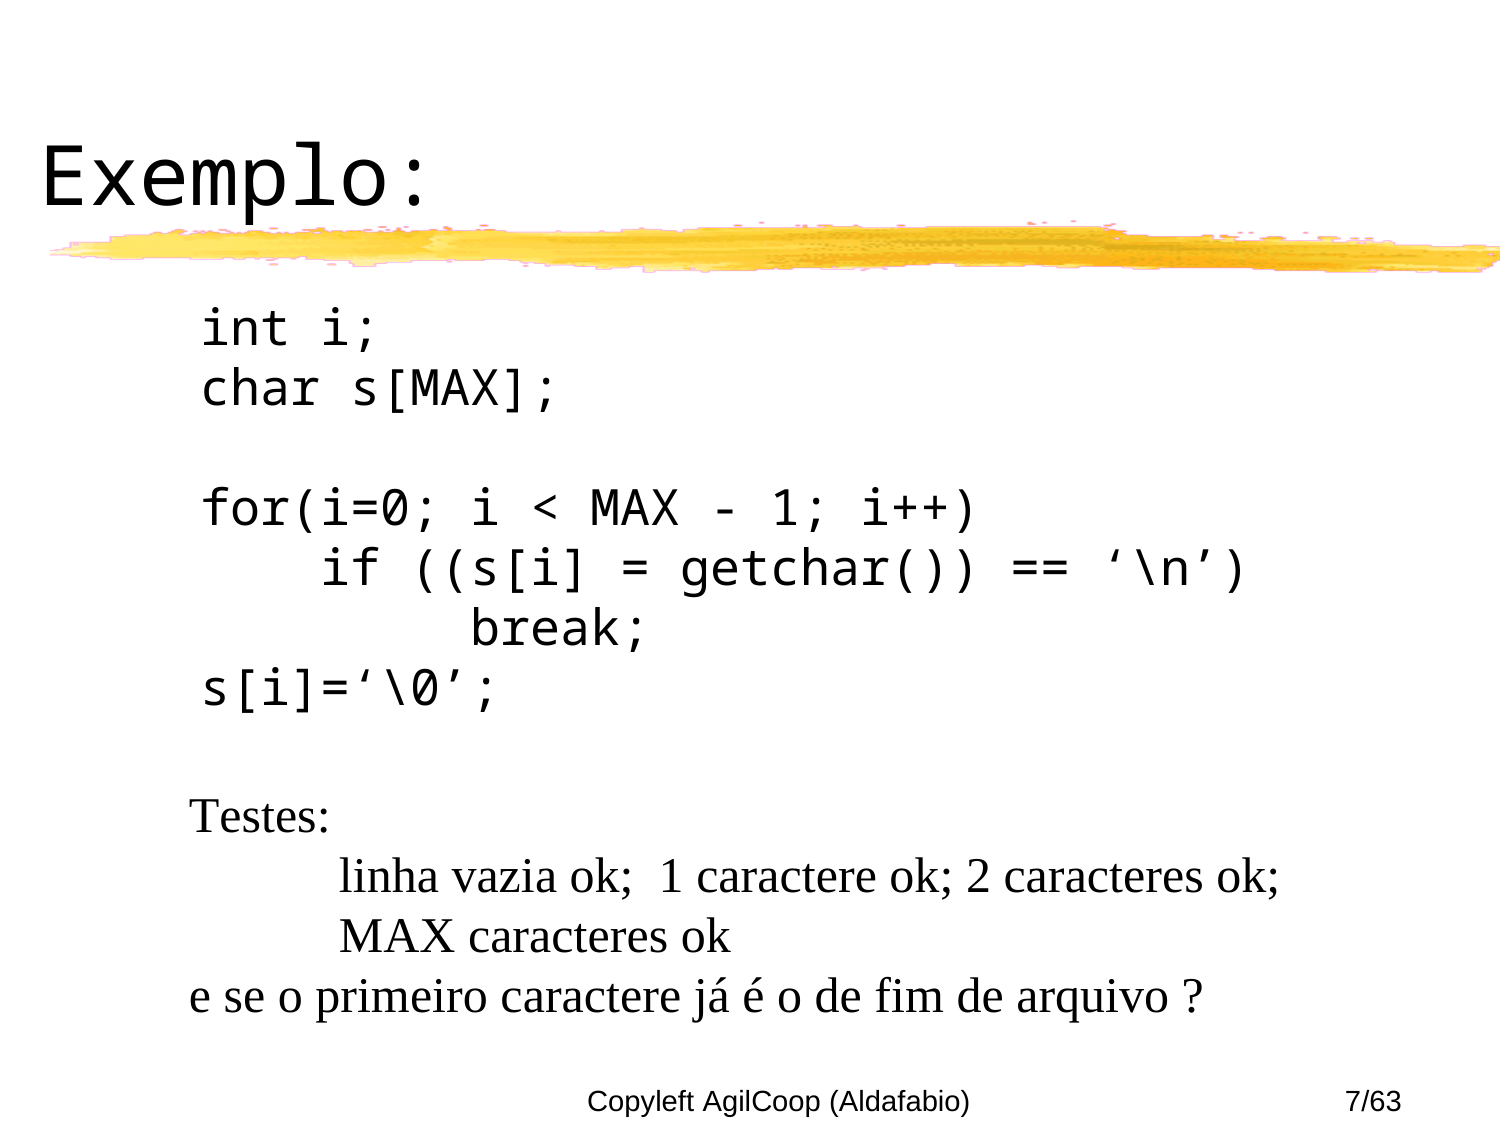

# Exemplo:
int i;
char s[MAX];
for(i=0; i < MAX - 1; i++)
 if ((s[i] = getchar()) == ‘\n’)
 break;
s[i]=‘\0’;
Testes:
	linha vazia ok; 1 caractere ok; 2 caracteres ok;
	MAX caracteres ok
e se o primeiro caractere já é o de fim de arquivo ?
7